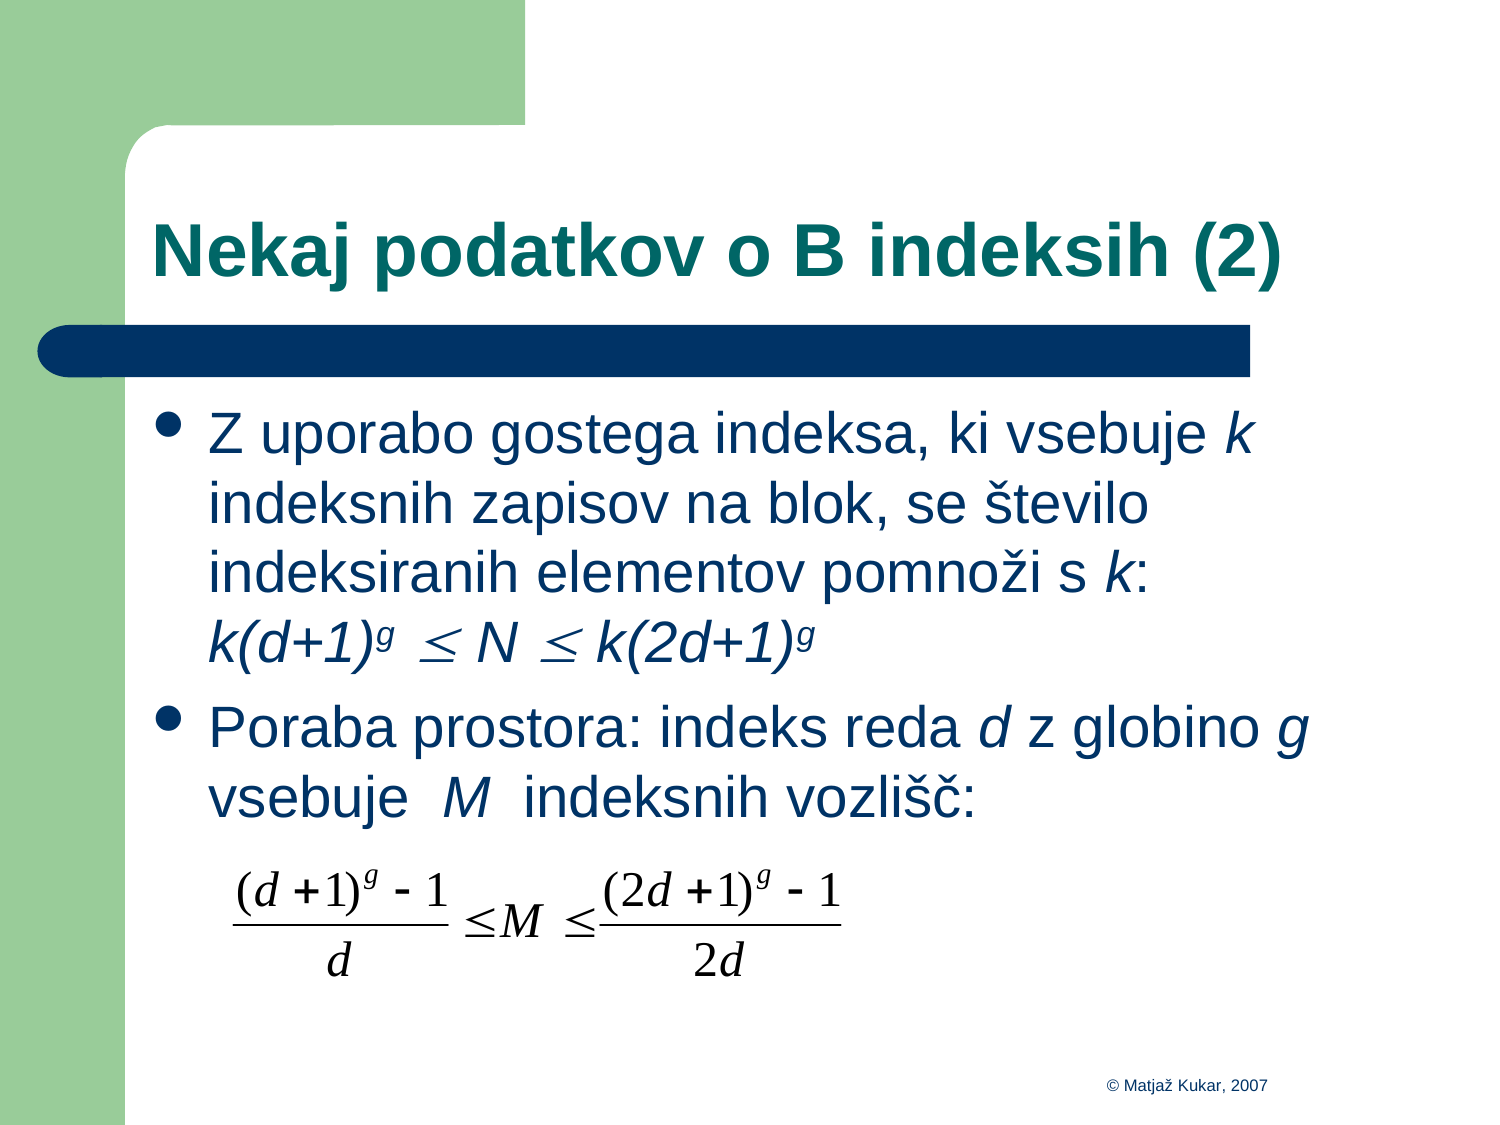

# Nekaj podatkov o B indeksih (2)
Z uporabo gostega indeksa, ki vsebuje k indeksnih zapisov na blok, se število indeksiranih elementov pomnoži s k:
k(d+1)g  N  k(2d+1)g
Poraba prostora: indeks reda d z globino g vsebuje M indeksnih vozlišč:
© Matjaž Kukar, 2007